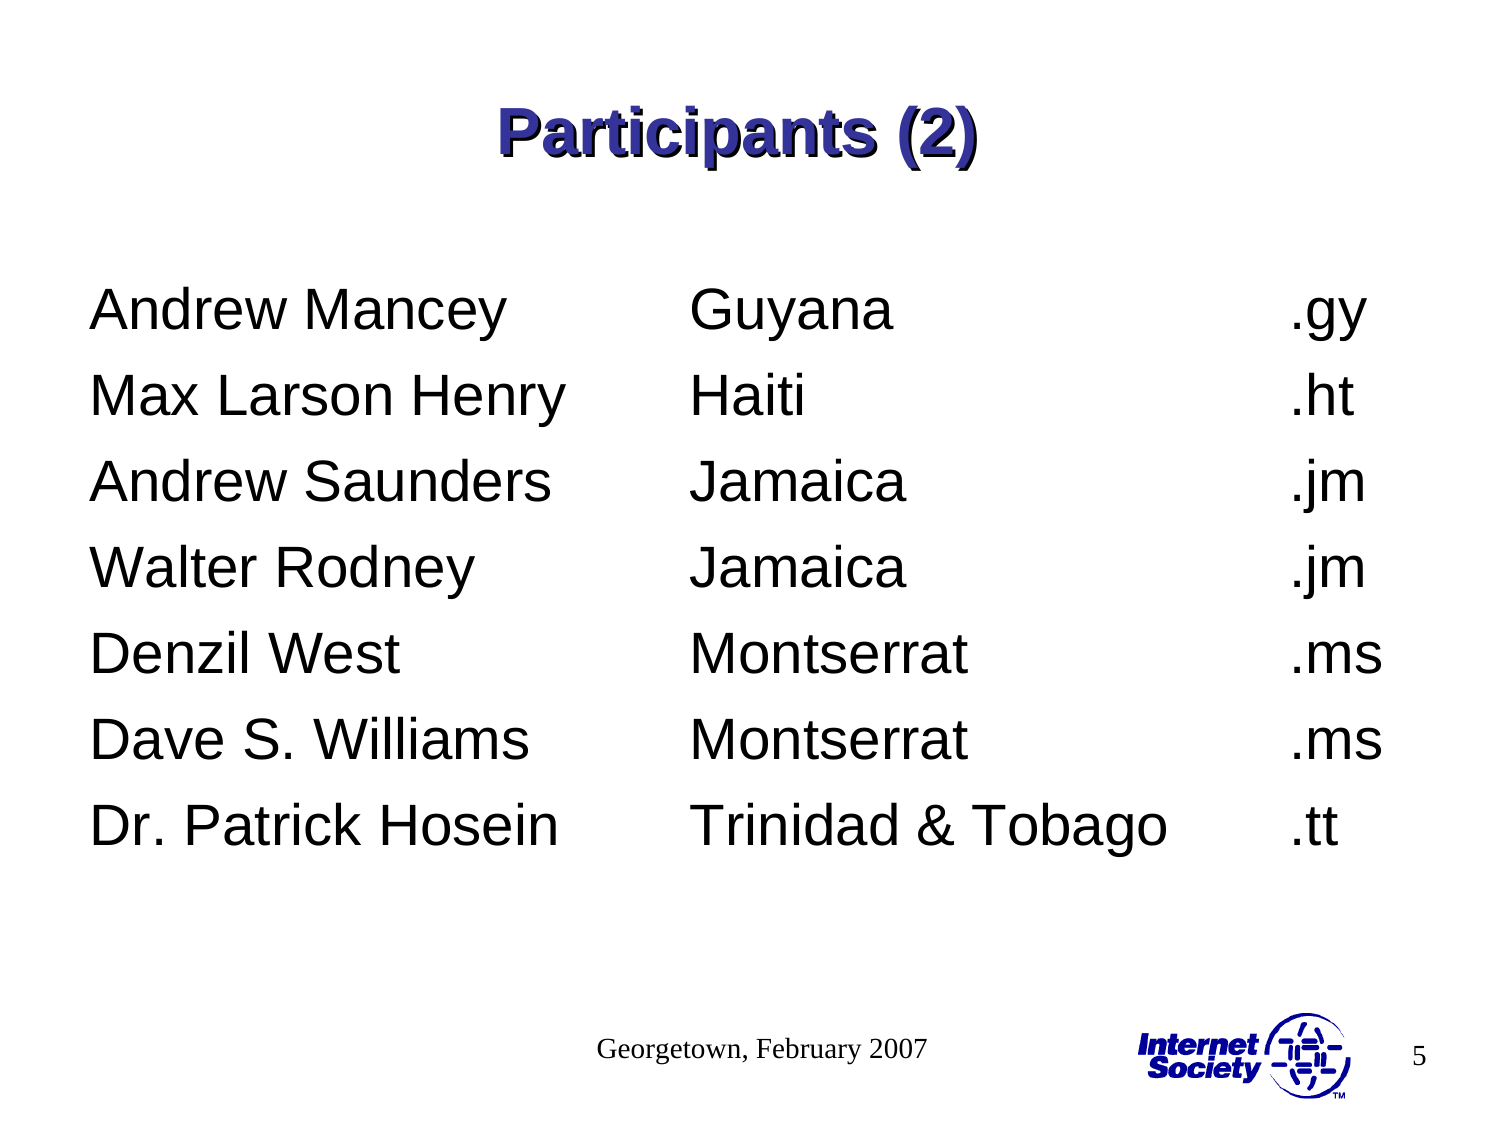

# Participants (2)
Andrew Mancey		Guyana			.gy
Max Larson Henry	Haiti				.ht
Andrew Saunders	Jamaica			.jm
Walter Rodney		Jamaica			.jm
Denzil West		Montserrat			.ms
Dave S. Williams		Montserrat			.ms
Dr. Patrick Hosein	Trinidad & Tobago 	.tt